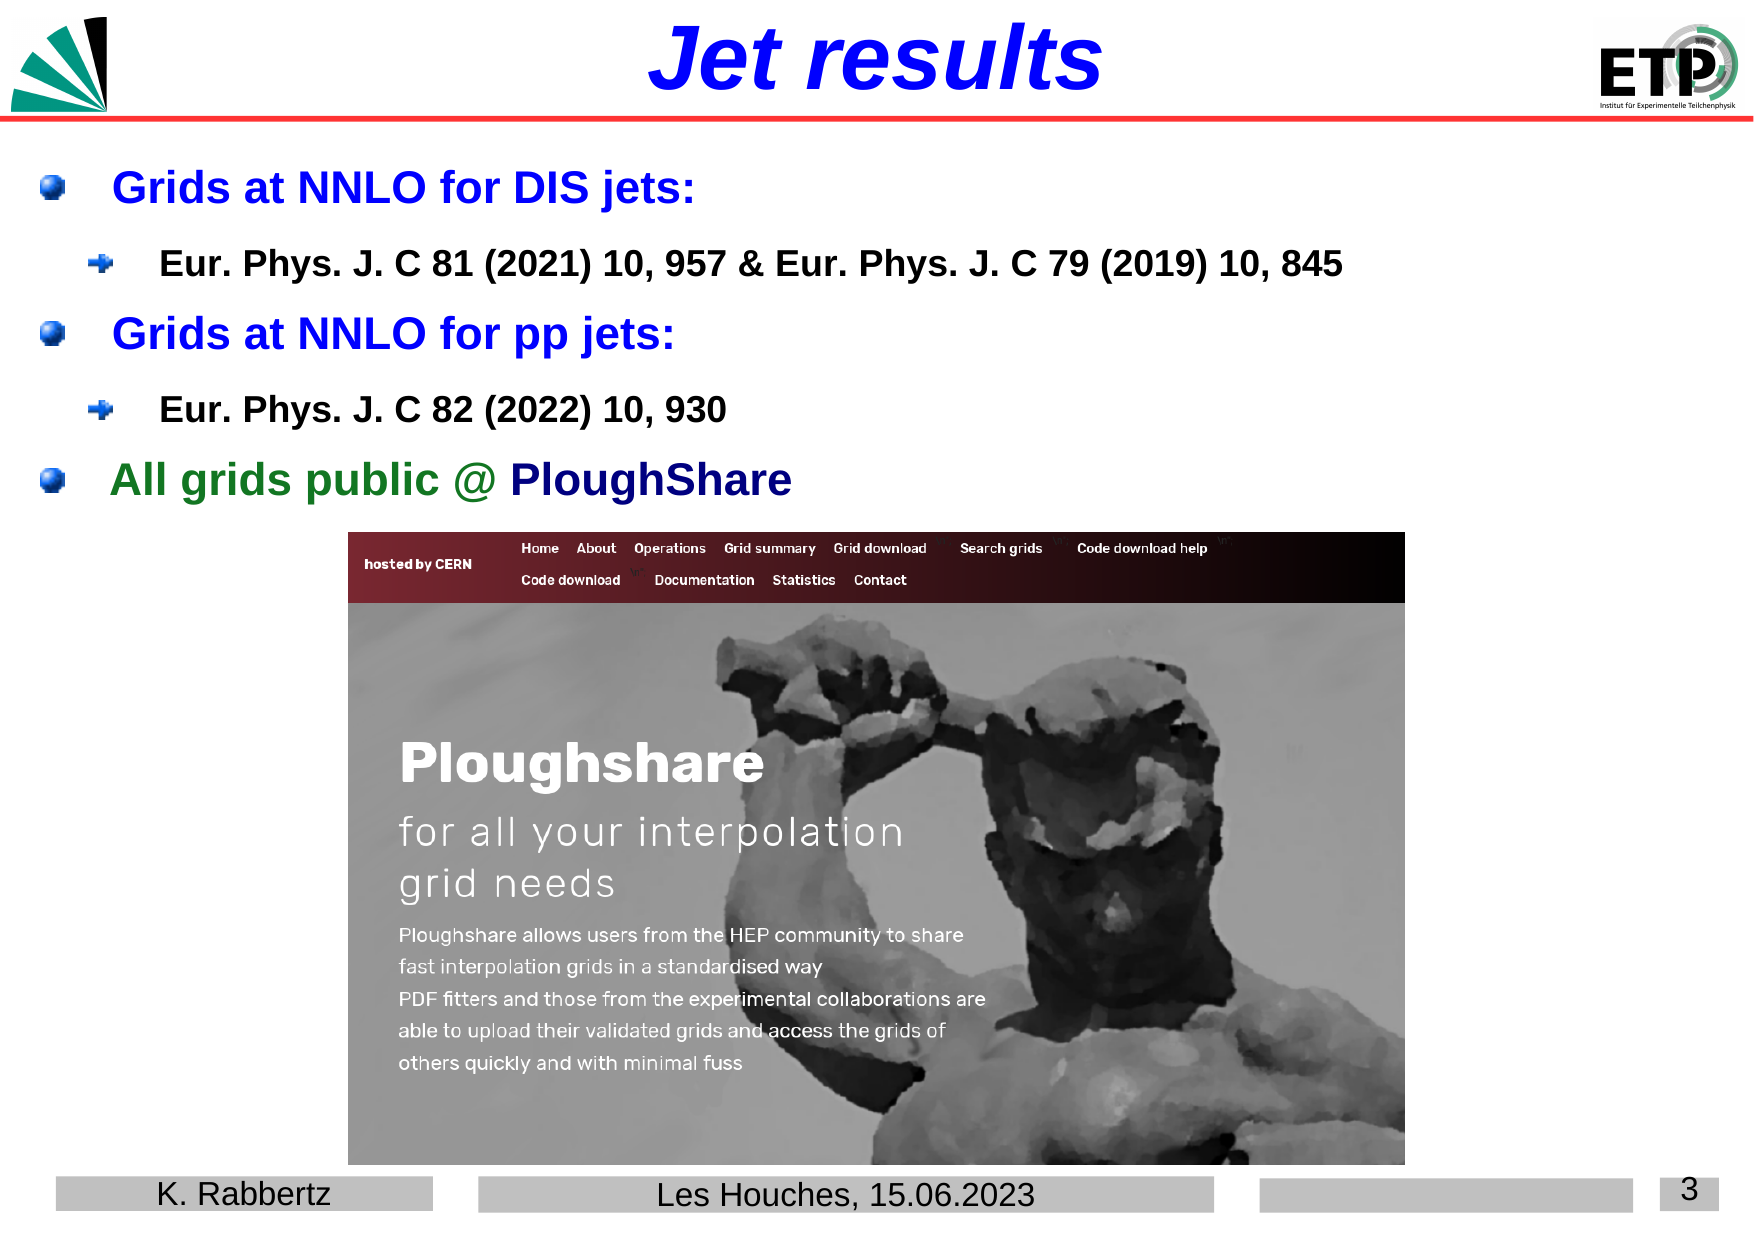

# Jet results
Grids at NNLO for DIS jets:
Eur. Phys. J. C 81 (2021) 10, 957 & Eur. Phys. J. C 79 (2019) 10, 845
Grids at NNLO for pp jets:
Eur. Phys. J. C 82 (2022) 10, 930
All grids public @ PloughShare